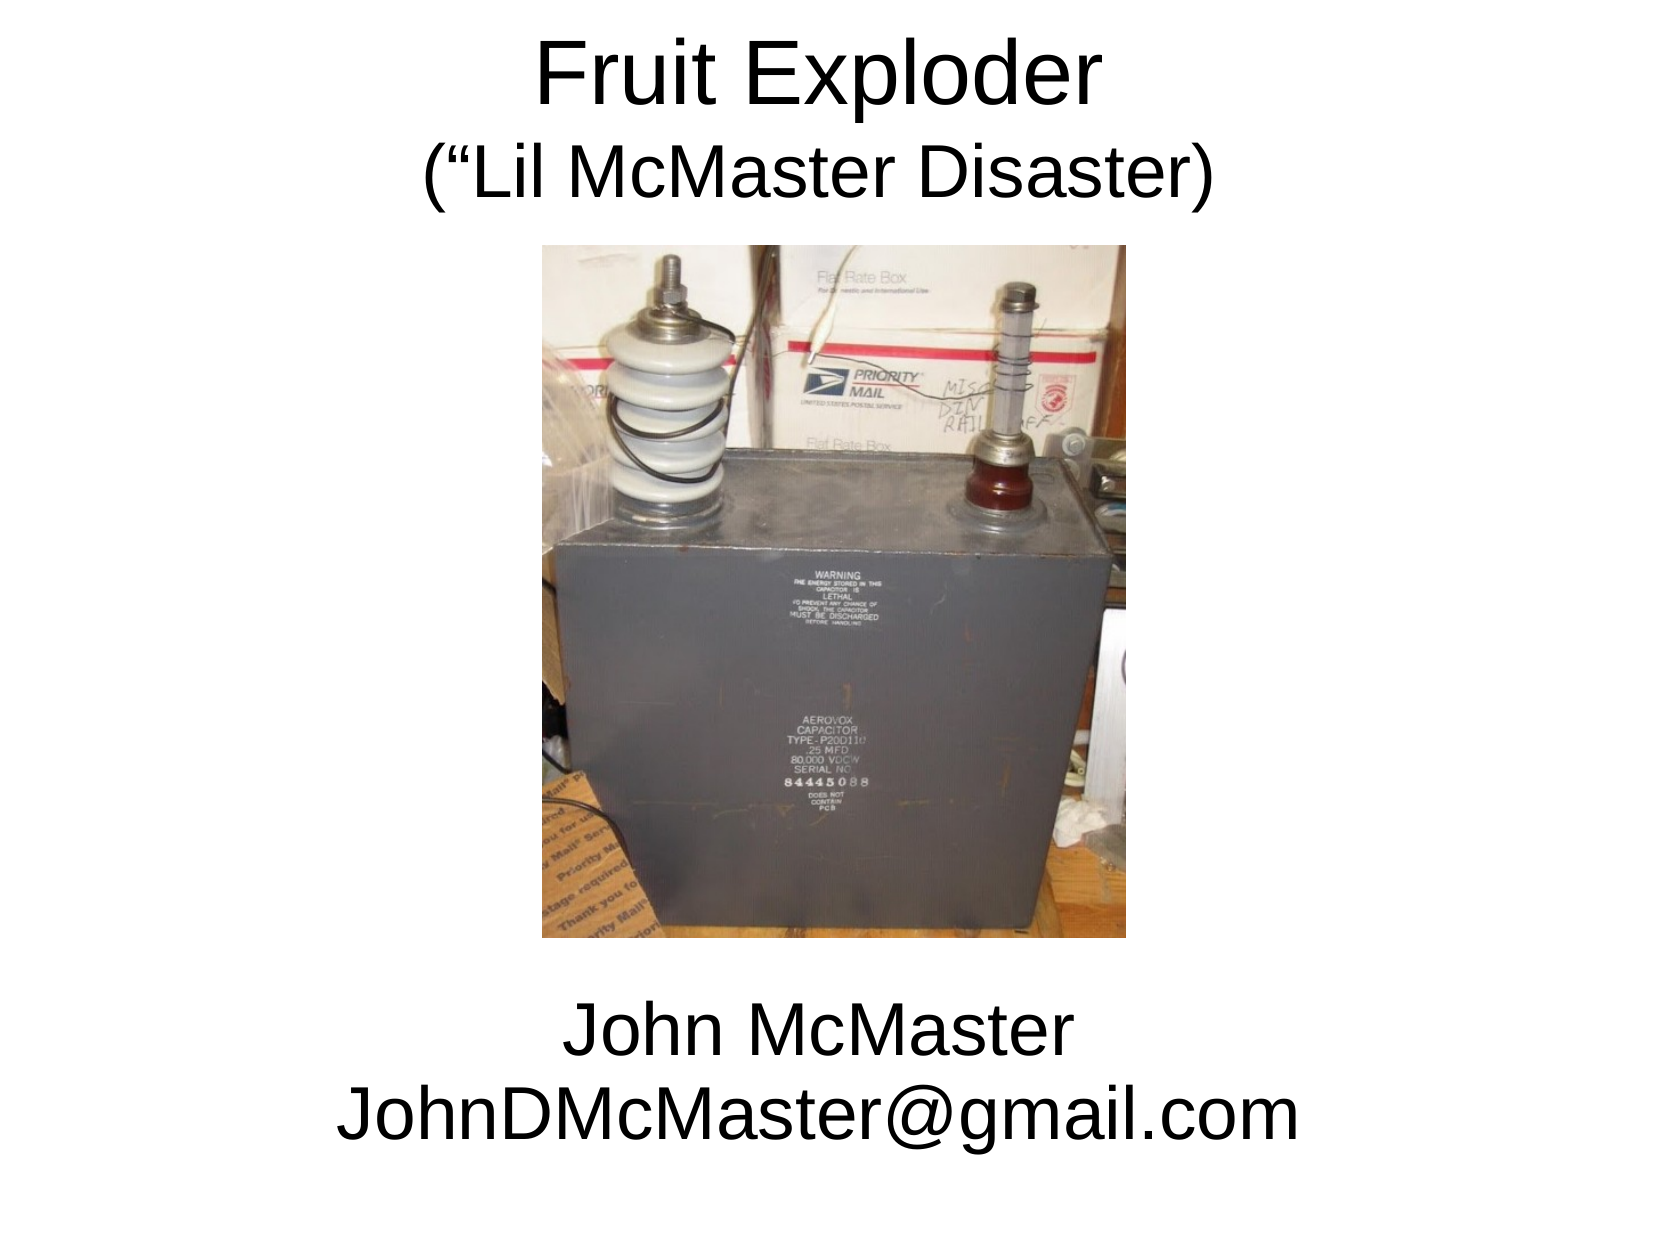

# Fruit Exploder
(“Lil McMaster Disaster)
John McMaster JohnDMcMaster@gmail.com